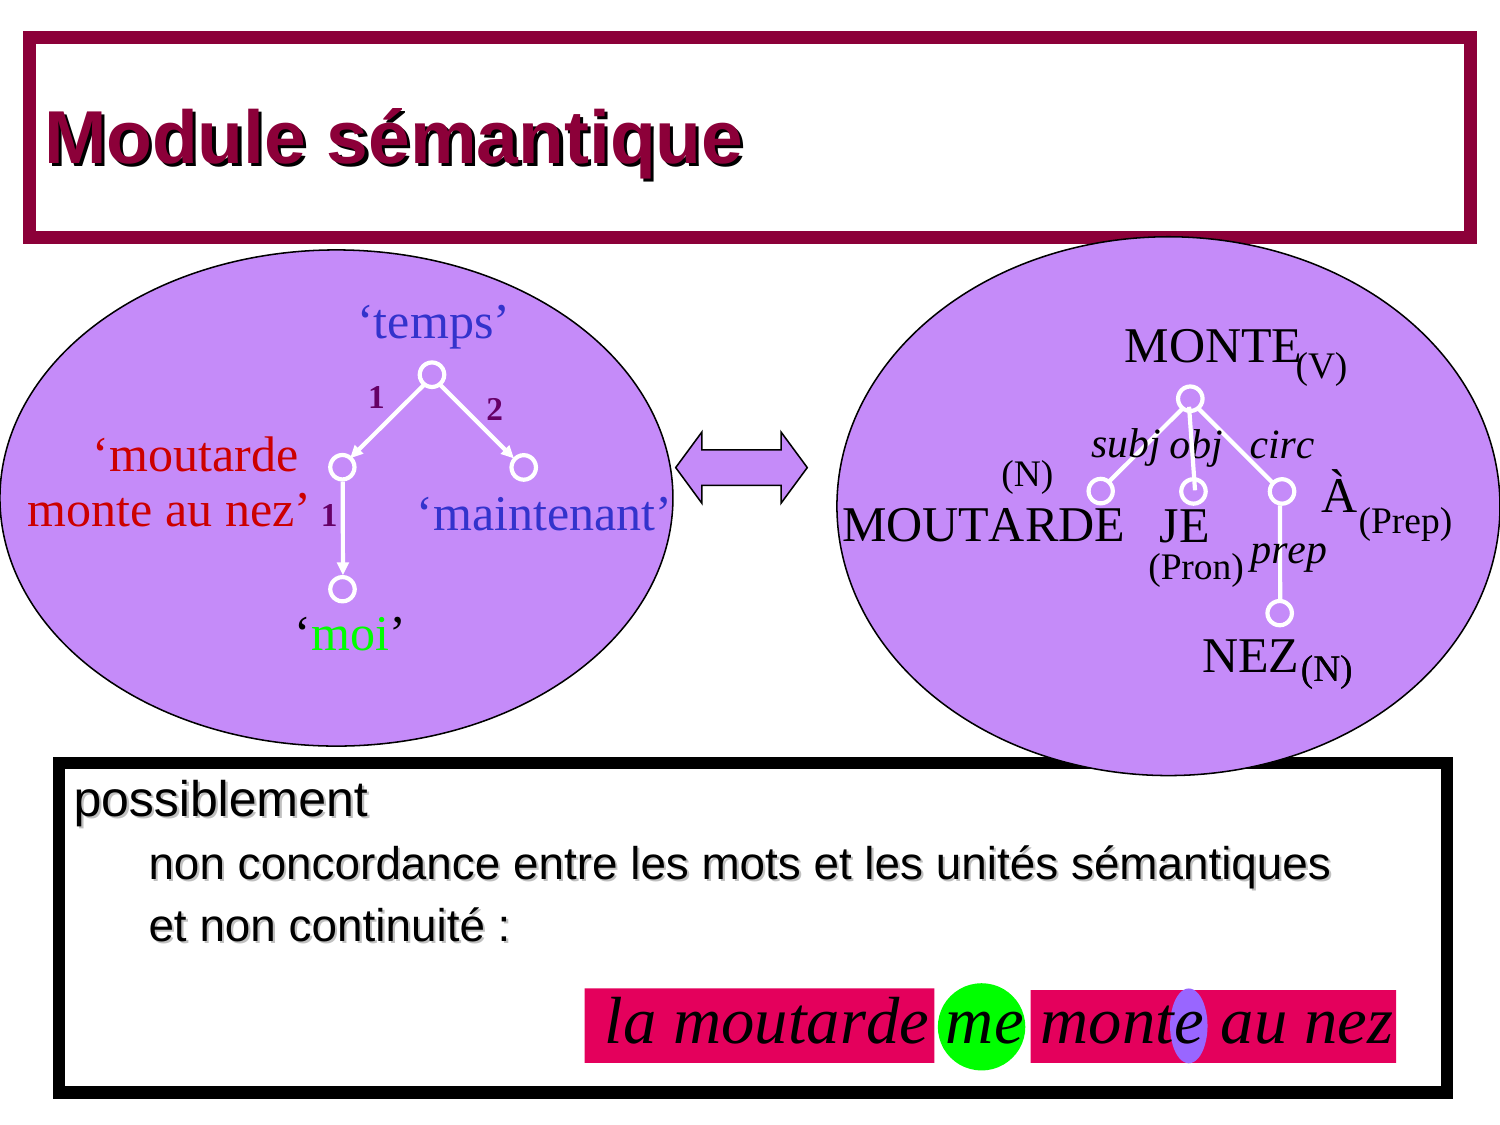

# Module sémantique
MONTE
(V)
subj
obj
circ
(N)
 À
MOUTARDE
JE
(Prep)
prep
(Pron)
NEZ
(N)
(N)
‘temps’
1
2
‘moutarde
monte au nez’
‘maintenant’
1
‘moi’
possiblement
non concordance entre les mots et les unités sémantiques
et non continuité :
la moutarde me monte au nez